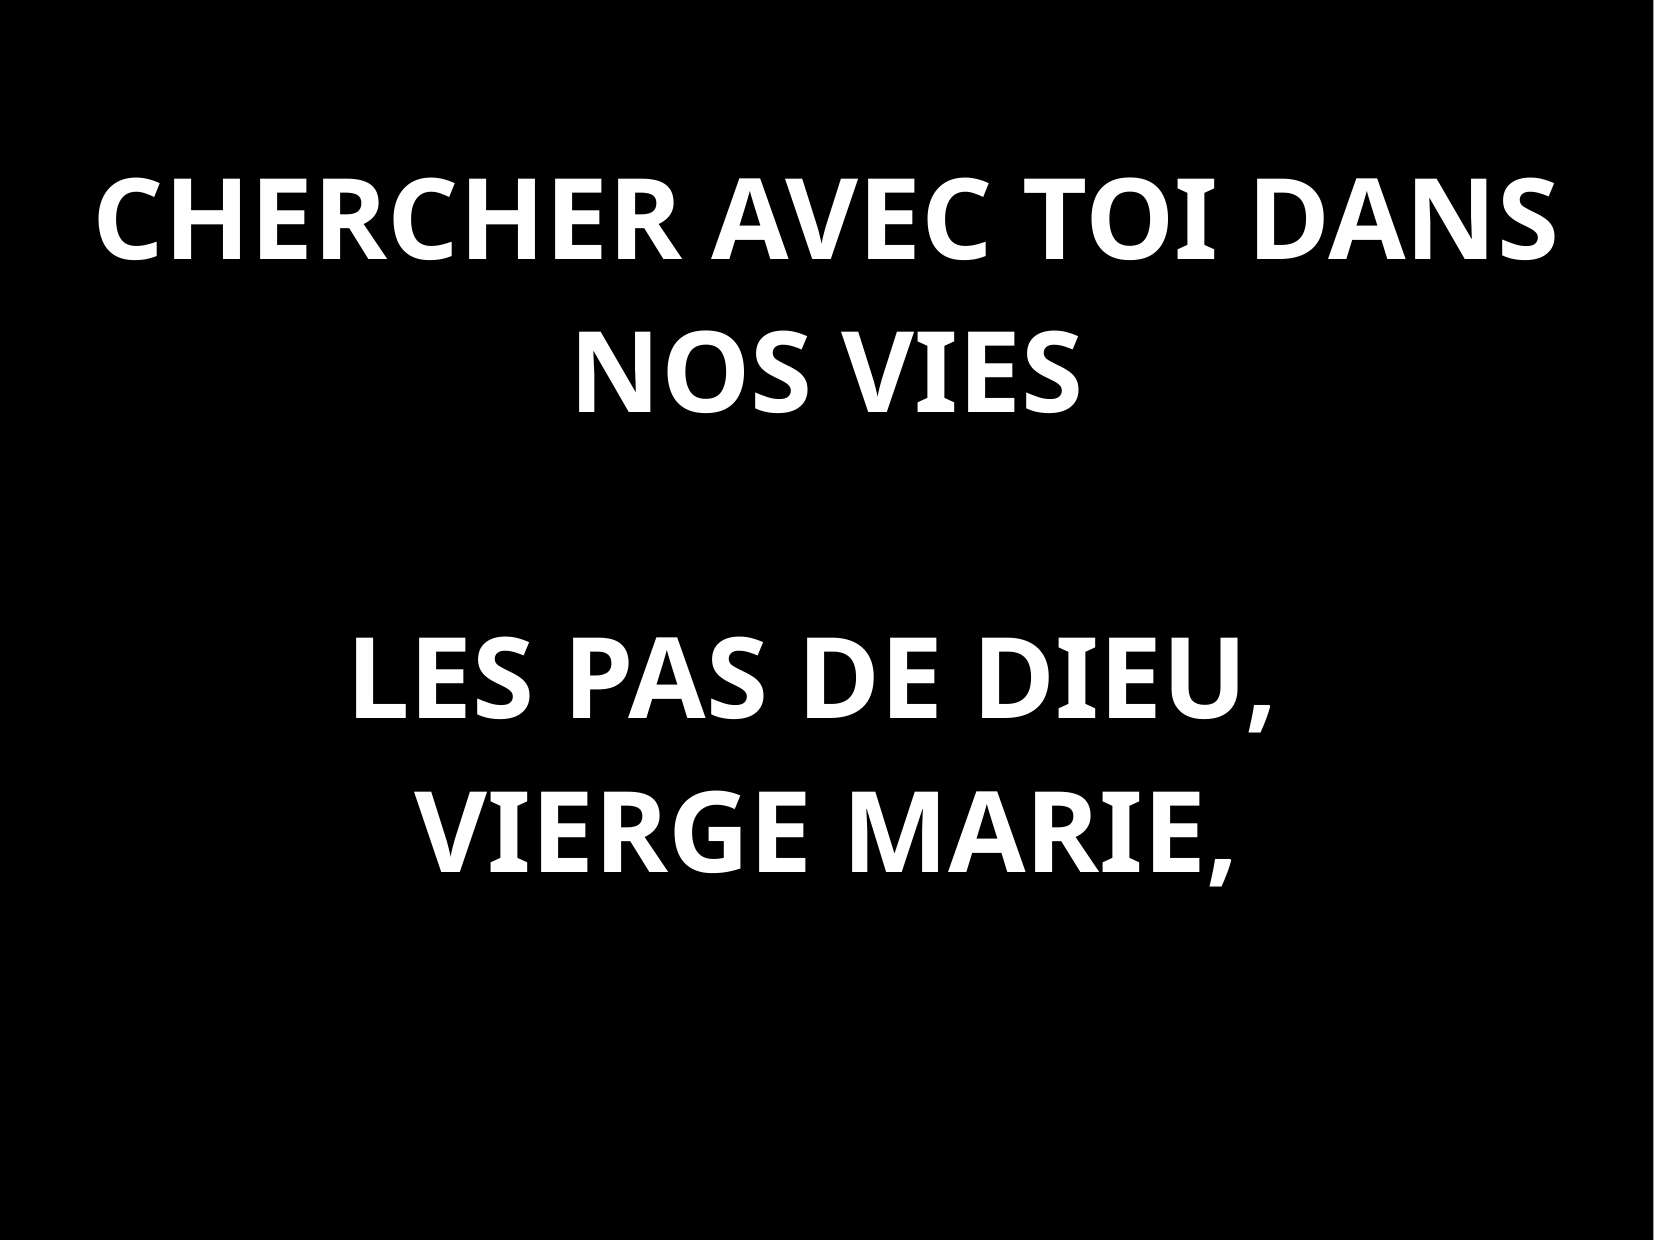

# CHERCHER AVEC TOI DANS NOS VIES
LES PAS DE DIEU,
VIERGE MARIE,